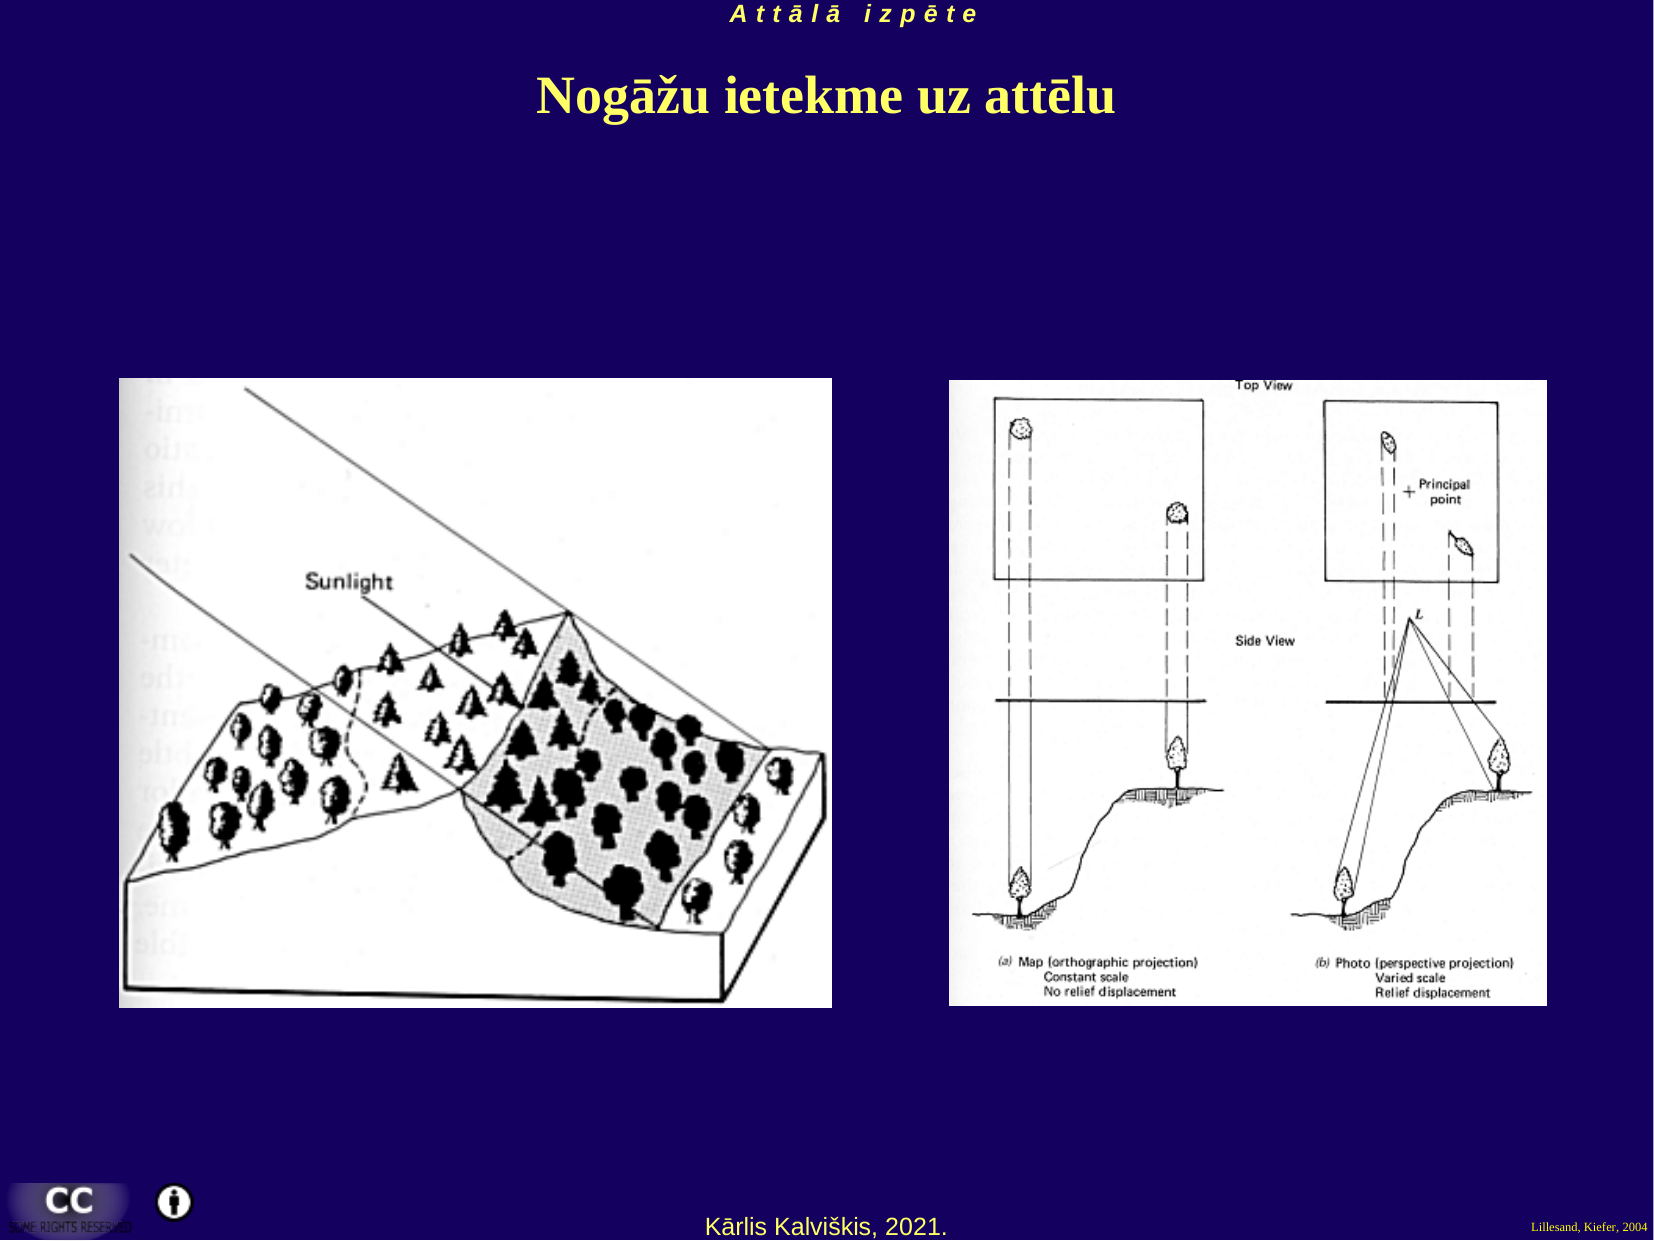

# Nogāžu ietekme uz attēlu
 Lillesand, Kiefer, 2004